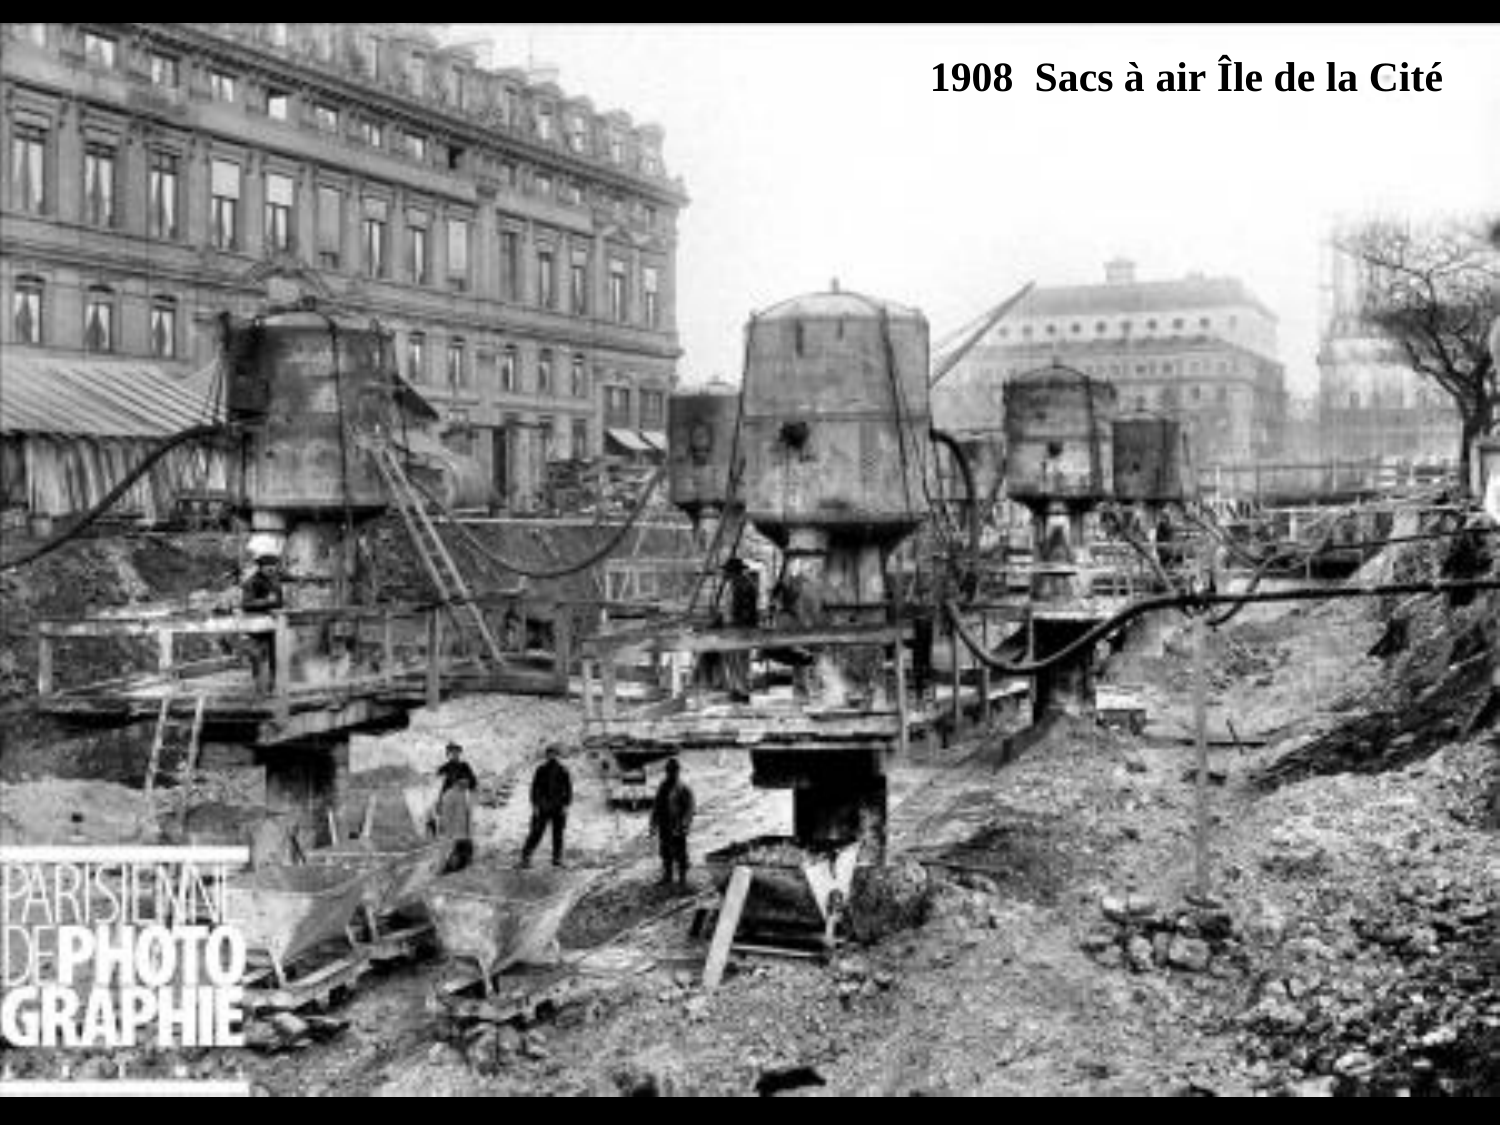

1908 Sacs à air Île de la Cité